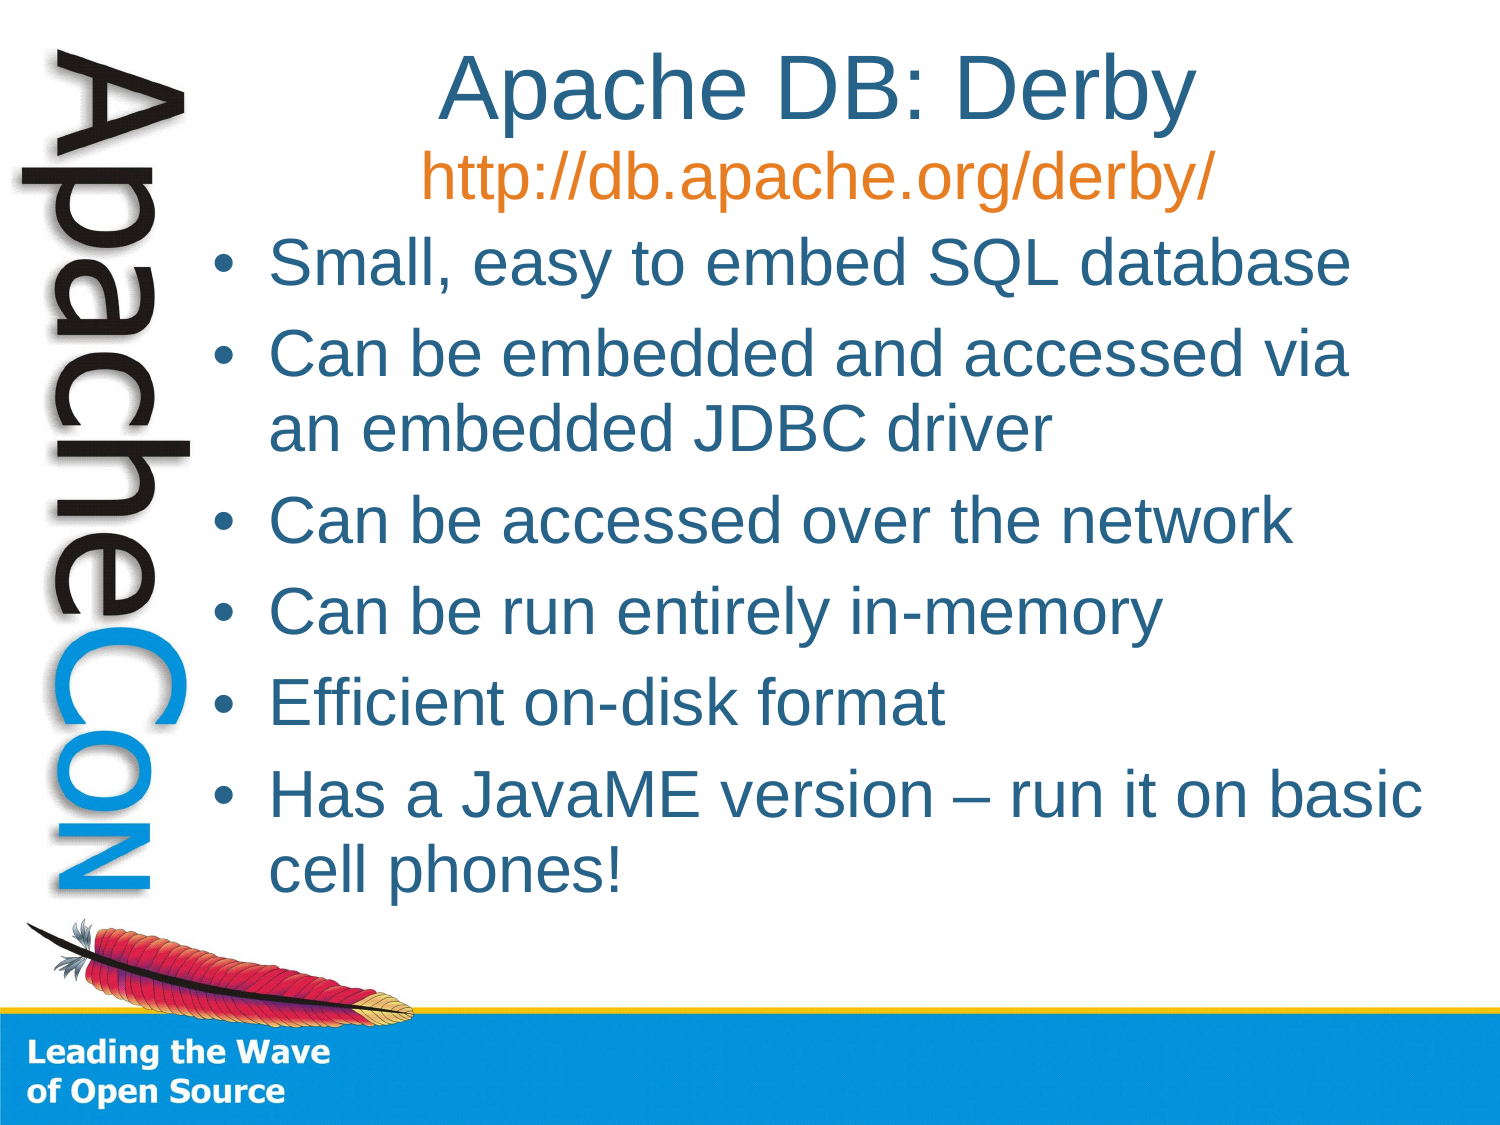

# Apache DB: Derby http://db.apache.org/derby/
Small, easy to embed SQL database
Can be embedded and accessed via an embedded JDBC driver
Can be accessed over the network
Can be run entirely in-memory
Efficient on-disk format
Has a JavaME version – run it on basic cell phones!